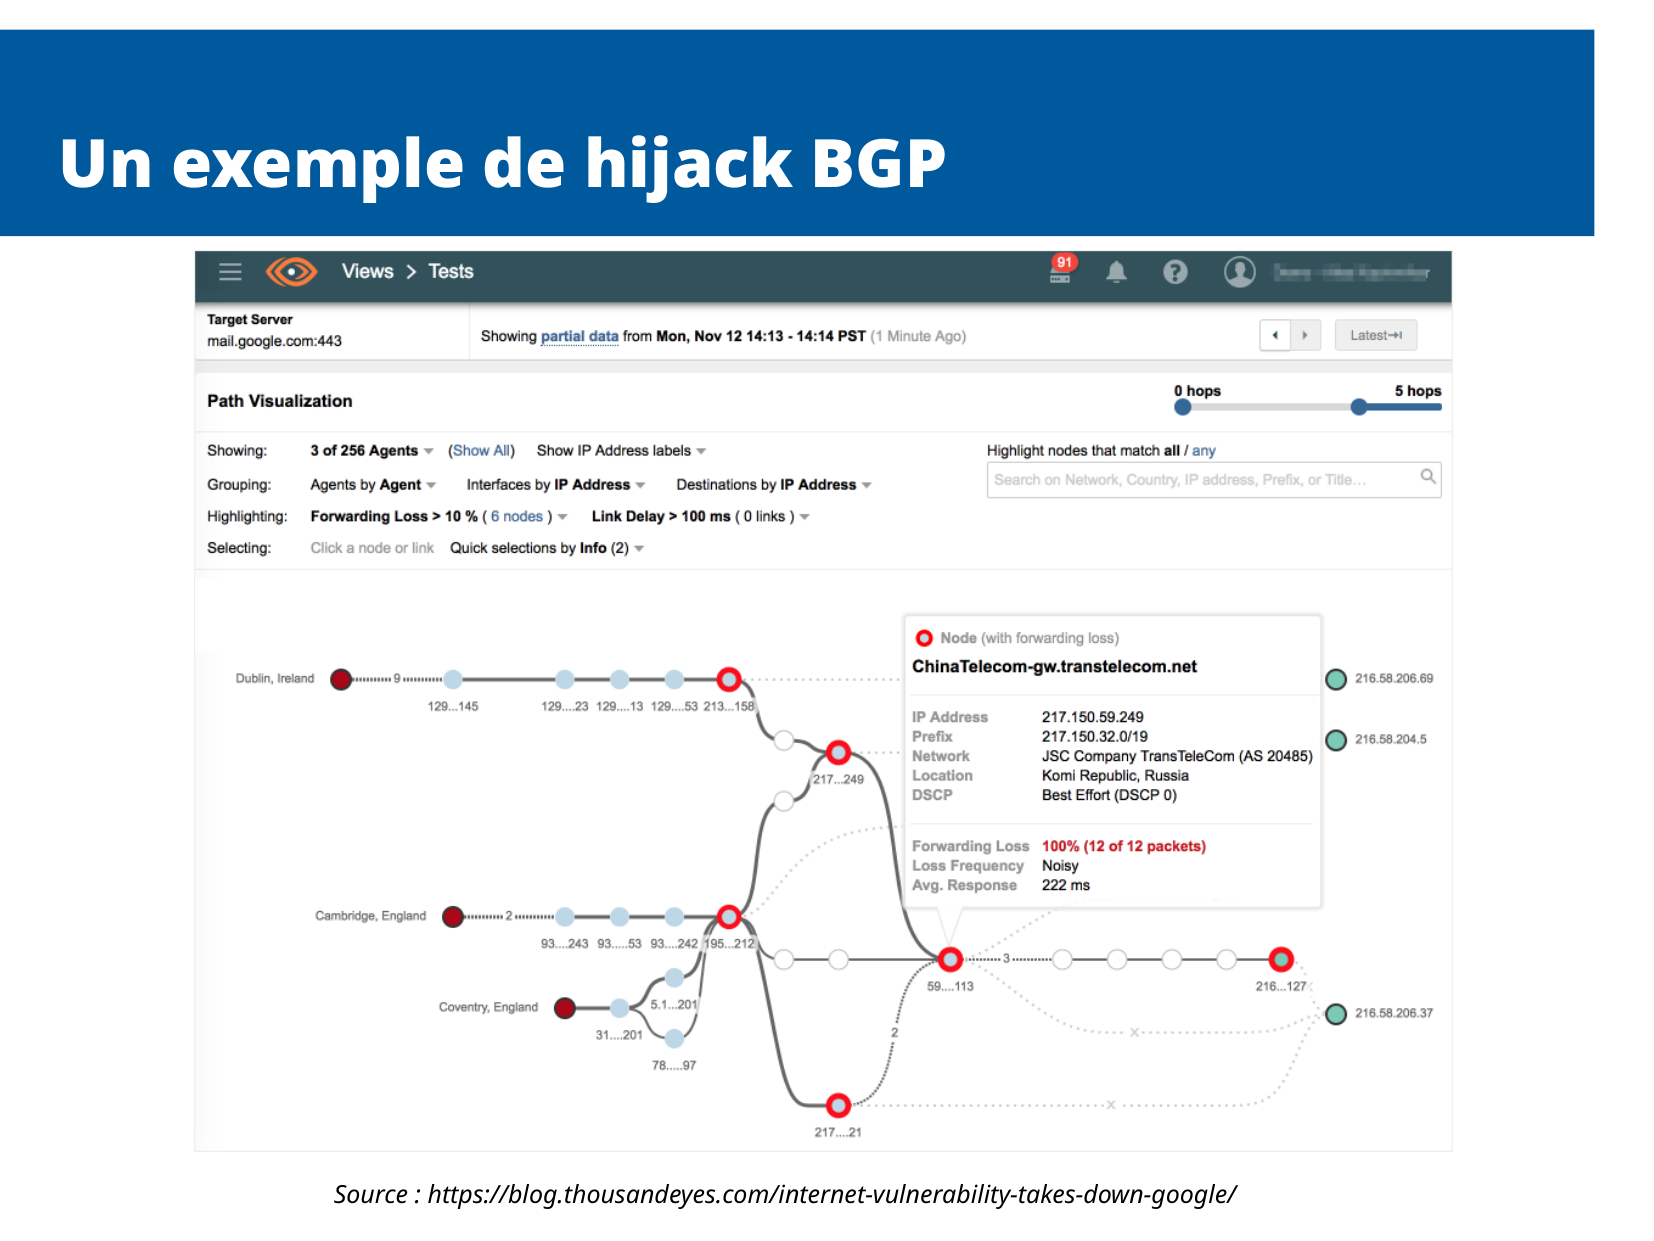

# Un exemple de hijack BGP
121
blog.lrdf.fr - Licence CC-BY-NC-SA
Source : https://blog.thousandeyes.com/internet-vulnerability-takes-down-google/